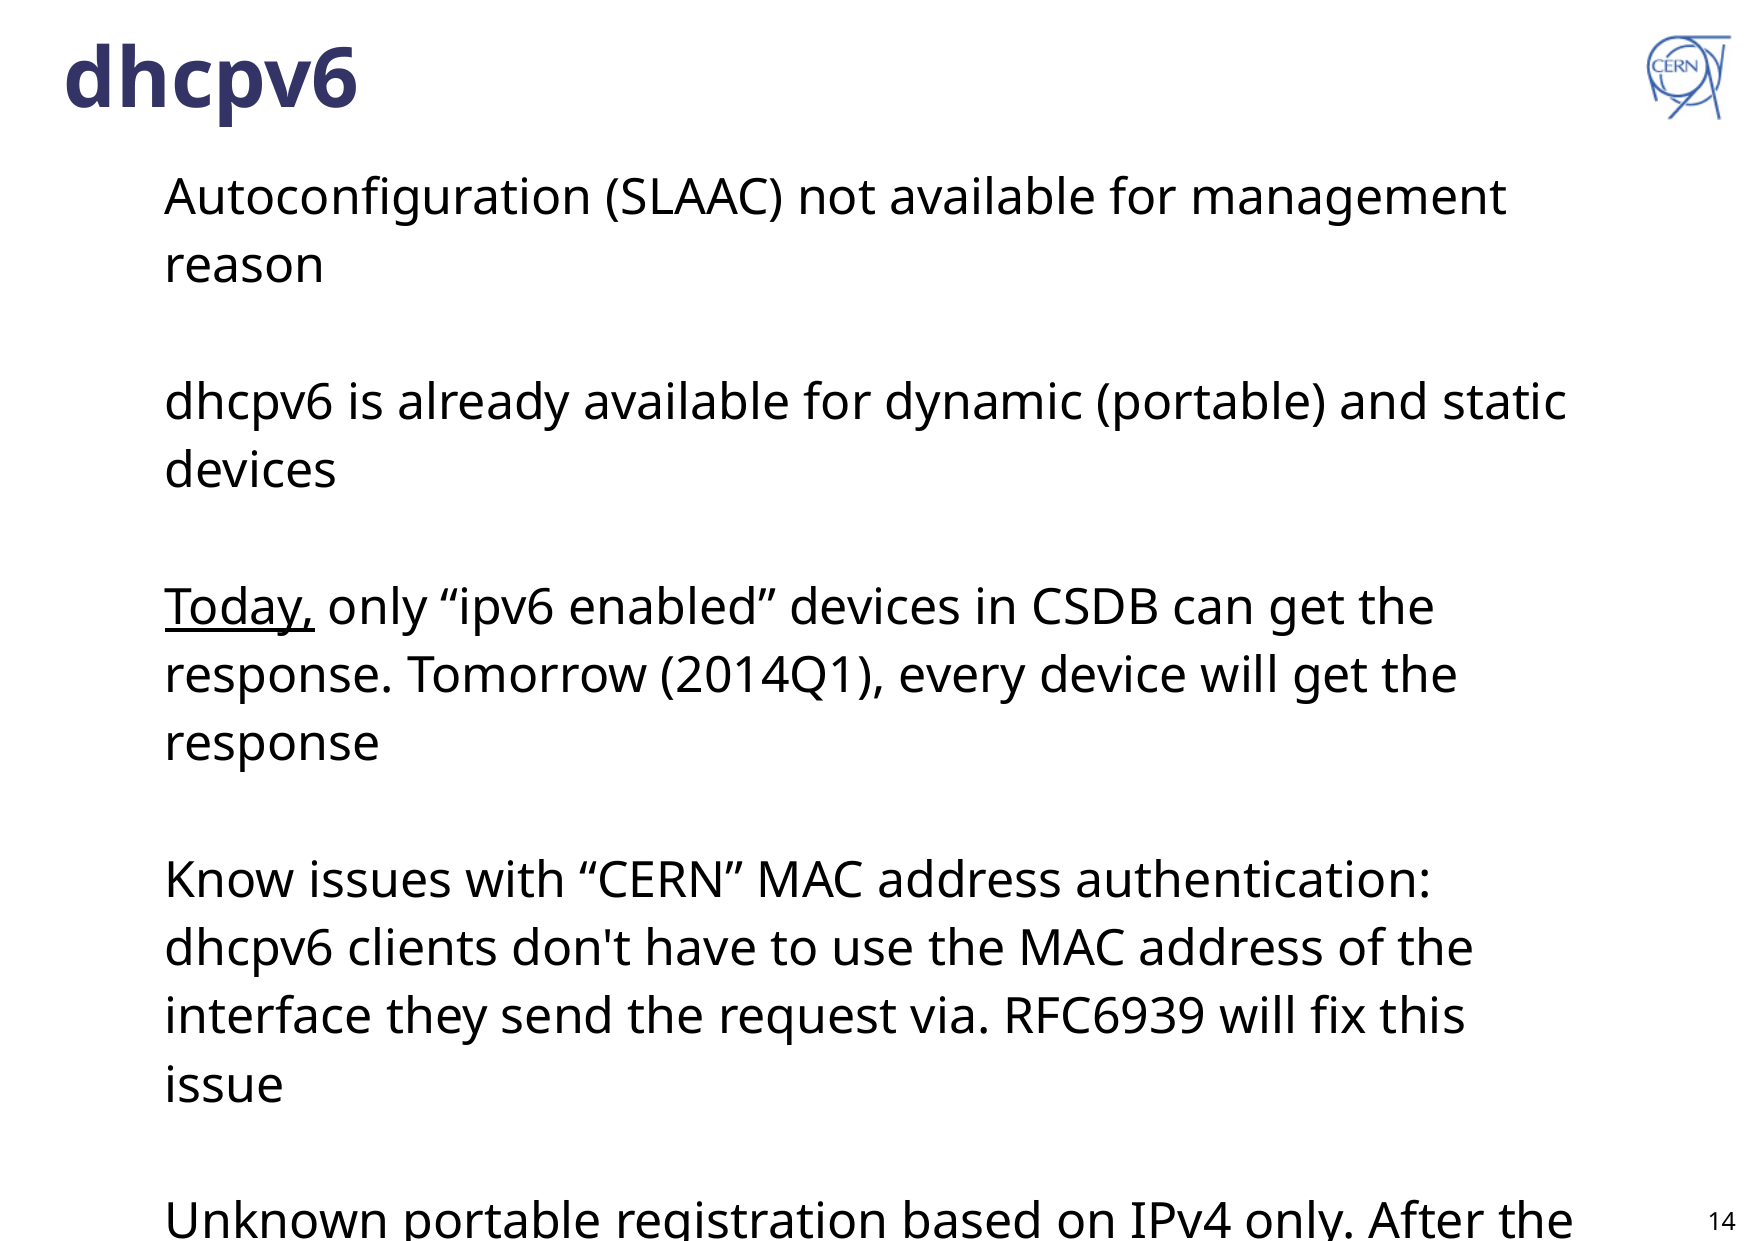

# dhcpv6
Autoconfiguration (SLAAC) not available for management reason
dhcpv6 is already available for dynamic (portable) and static devices
Today, only “ipv6 enabled” devices in CSDB can get the response. Tomorrow (2014Q1), every device will get the response
Know issues with “CERN” MAC address authentication: dhcpv6 clients don't have to use the MAC address of the interface they send the request via. RFC6939 will fix this issue
Unknown portable registration based on IPv4 only. After the registration, they can use ipv6 too
Not all devices support dhcpv6 (iOS v6, Android...)
14